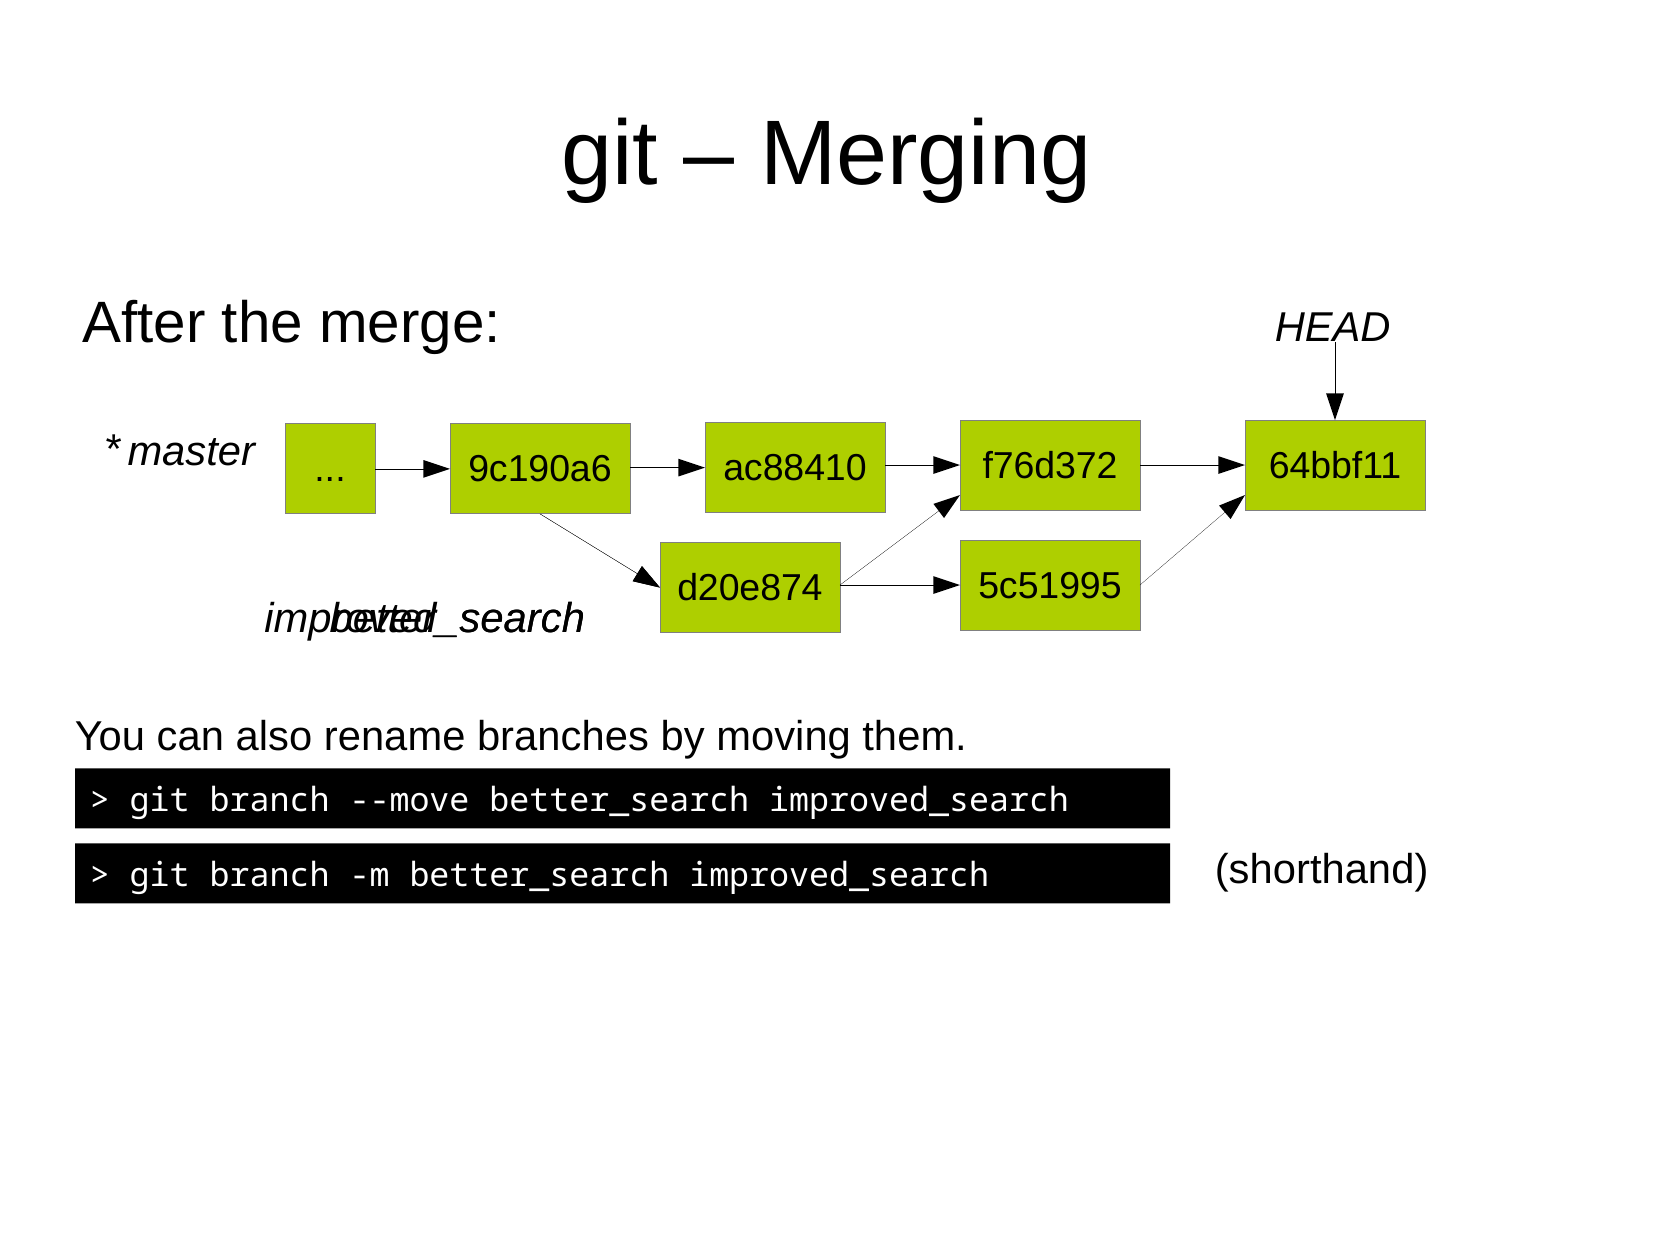

# git – Merging
After the merge:
HEAD
*
master
f76d372
64bbf11
ac88410
...
9c190a6
5c51995
d20e874
improved_search
better_search
You can also rename branches by moving them.
> git branch --move better_search improved_search
(shorthand)
> git branch -m better_search improved_search